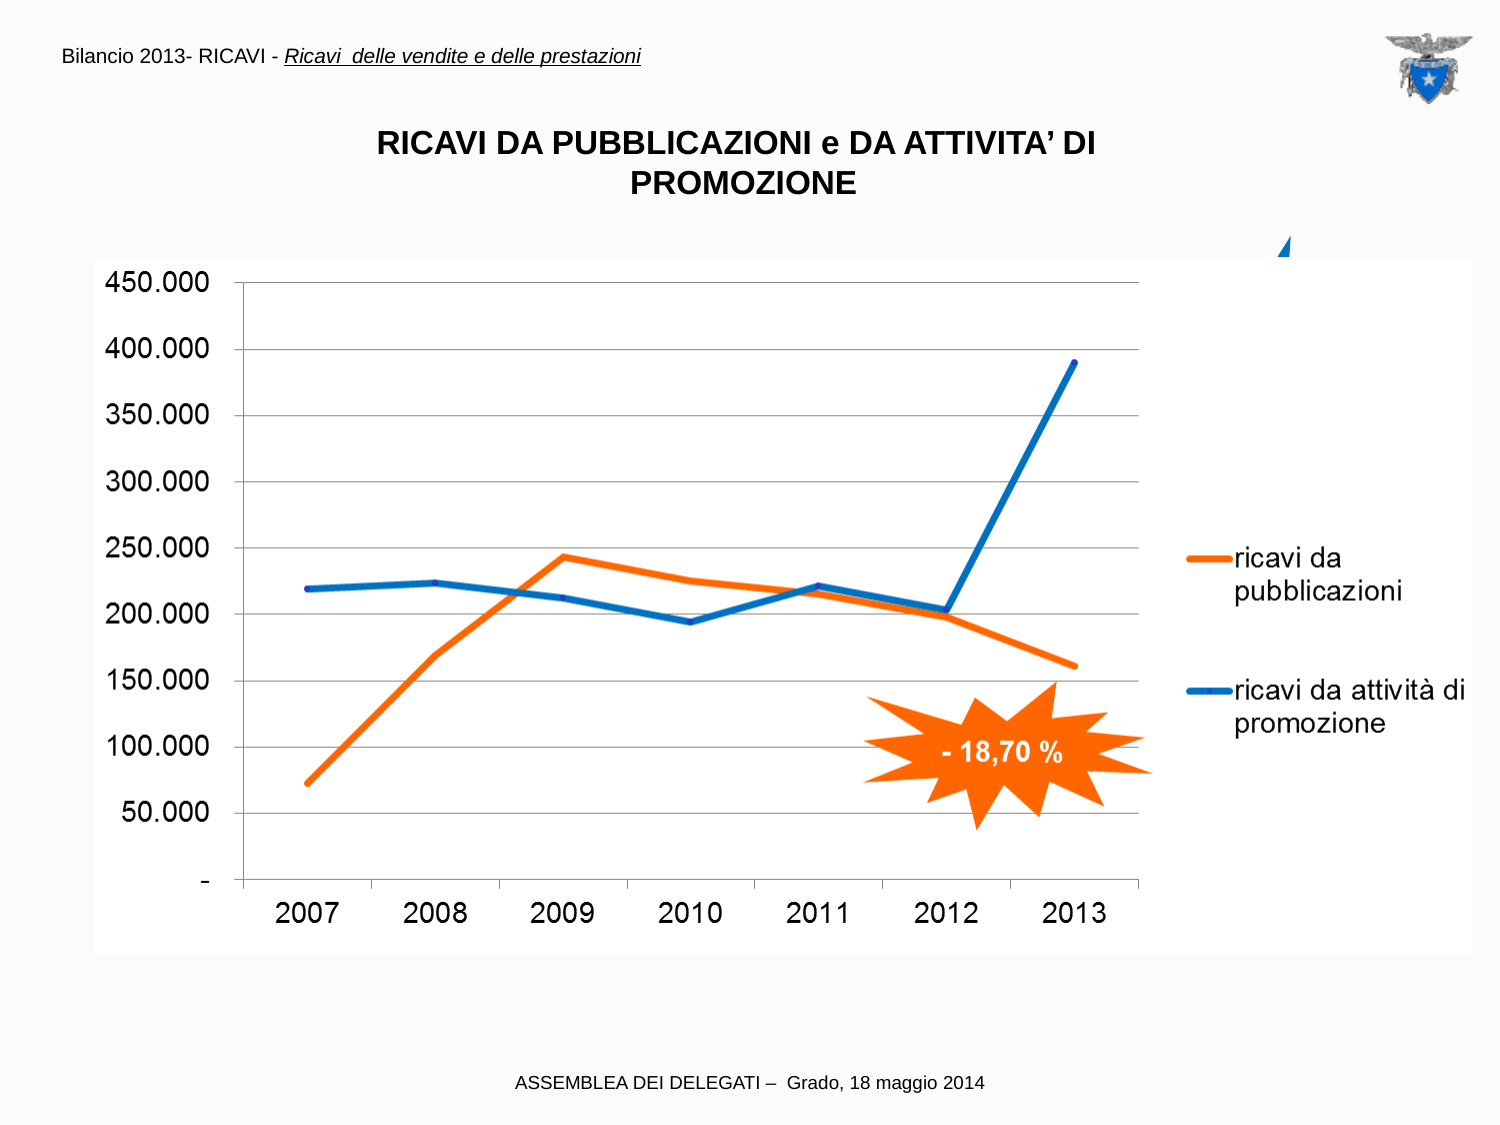

Bilancio 2013- RICAVI - Ricavi delle vendite e delle prestazioni
RICAVI DA PUBBLICAZIONI e DA ATTIVITA’ DI PROMOZIONE
+ 91,91%
ASSEMBLEA DEI DELEGATI – Grado, 18 maggio 2014